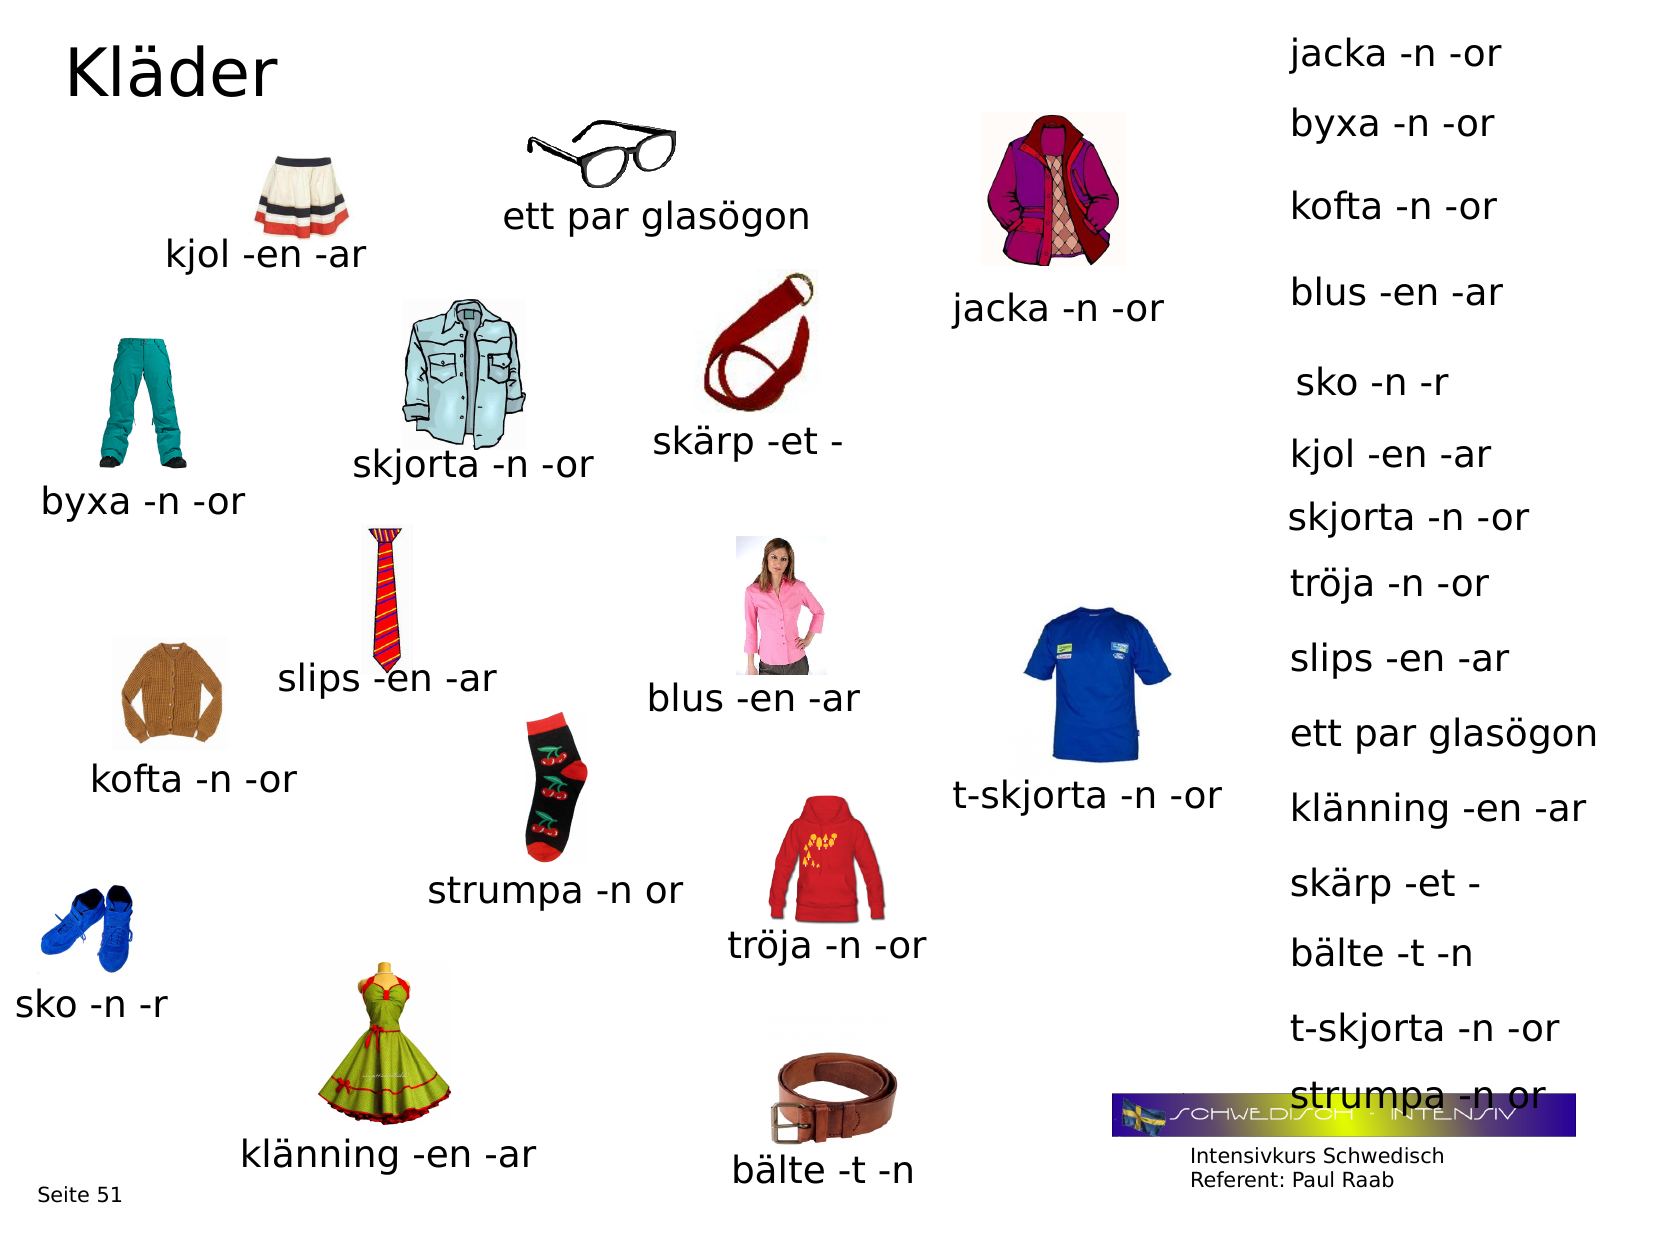

jacka -n -or
Kläder
byxa -n -or
kofta -n -or
ett par glasögon
kjol -en -ar
blus -en -ar
jacka -n -or
sko -n -r
skärp -et -
kjol -en -ar
skjorta -n -or
byxa -n -or
skjorta -n -or
tröja -n -or
slips -en -ar
slips -en -ar
blus -en -ar
ett par glasögon
kofta -n -or
t-skjorta -n -or
klänning -en -ar
skärp -et -
strumpa -n or
tröja -n -or
bälte -t -n
sko -n -r
t-skjorta -n -or
strumpa -n or
klänning -en -ar
bälte -t -n